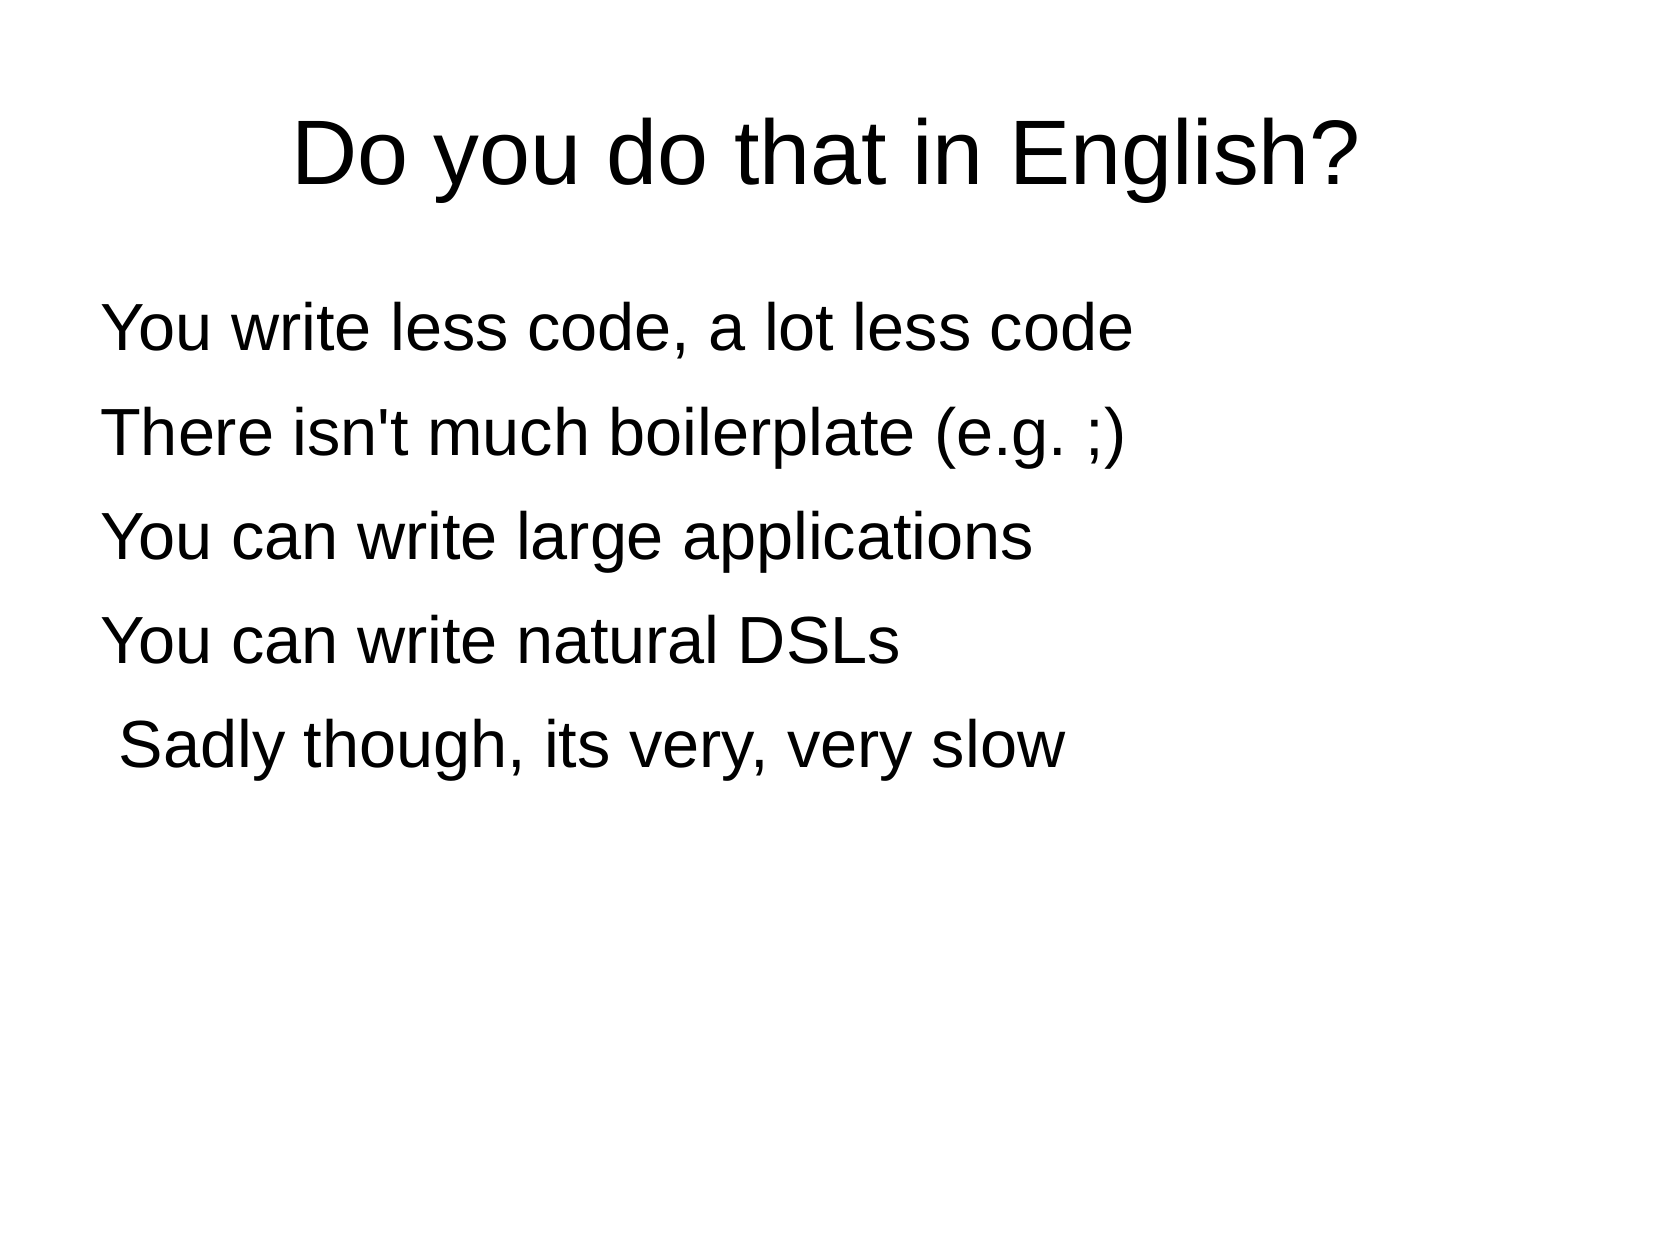

# Do you do that in English?
You write less code, a lot less code
There isn't much boilerplate (e.g. ;)
You can write large applications
You can write natural DSLs
 Sadly though, its very, very slow